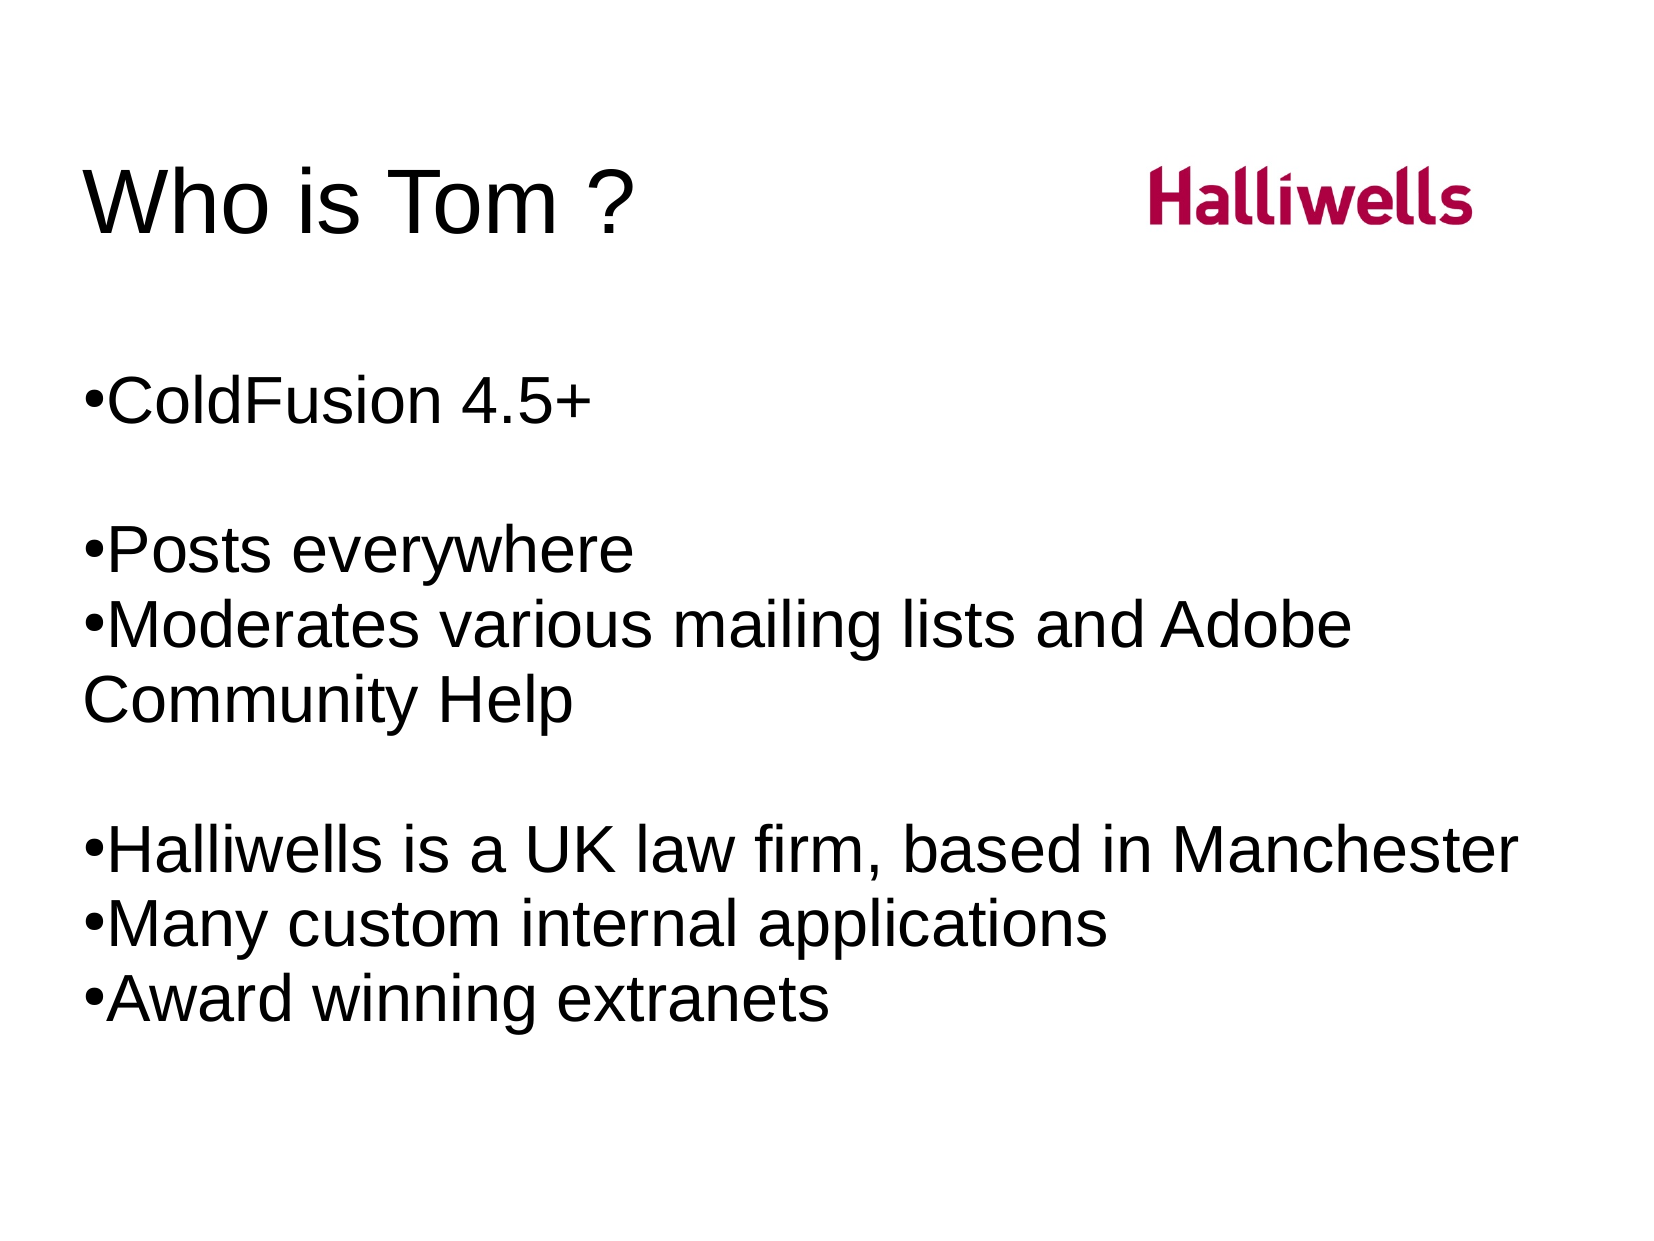

# Who is Tom ?
ColdFusion 4.5+
Posts everywhere
Moderates various mailing lists and Adobe Community Help
Halliwells is a UK law firm, based in Manchester
Many custom internal applications
Award winning extranets